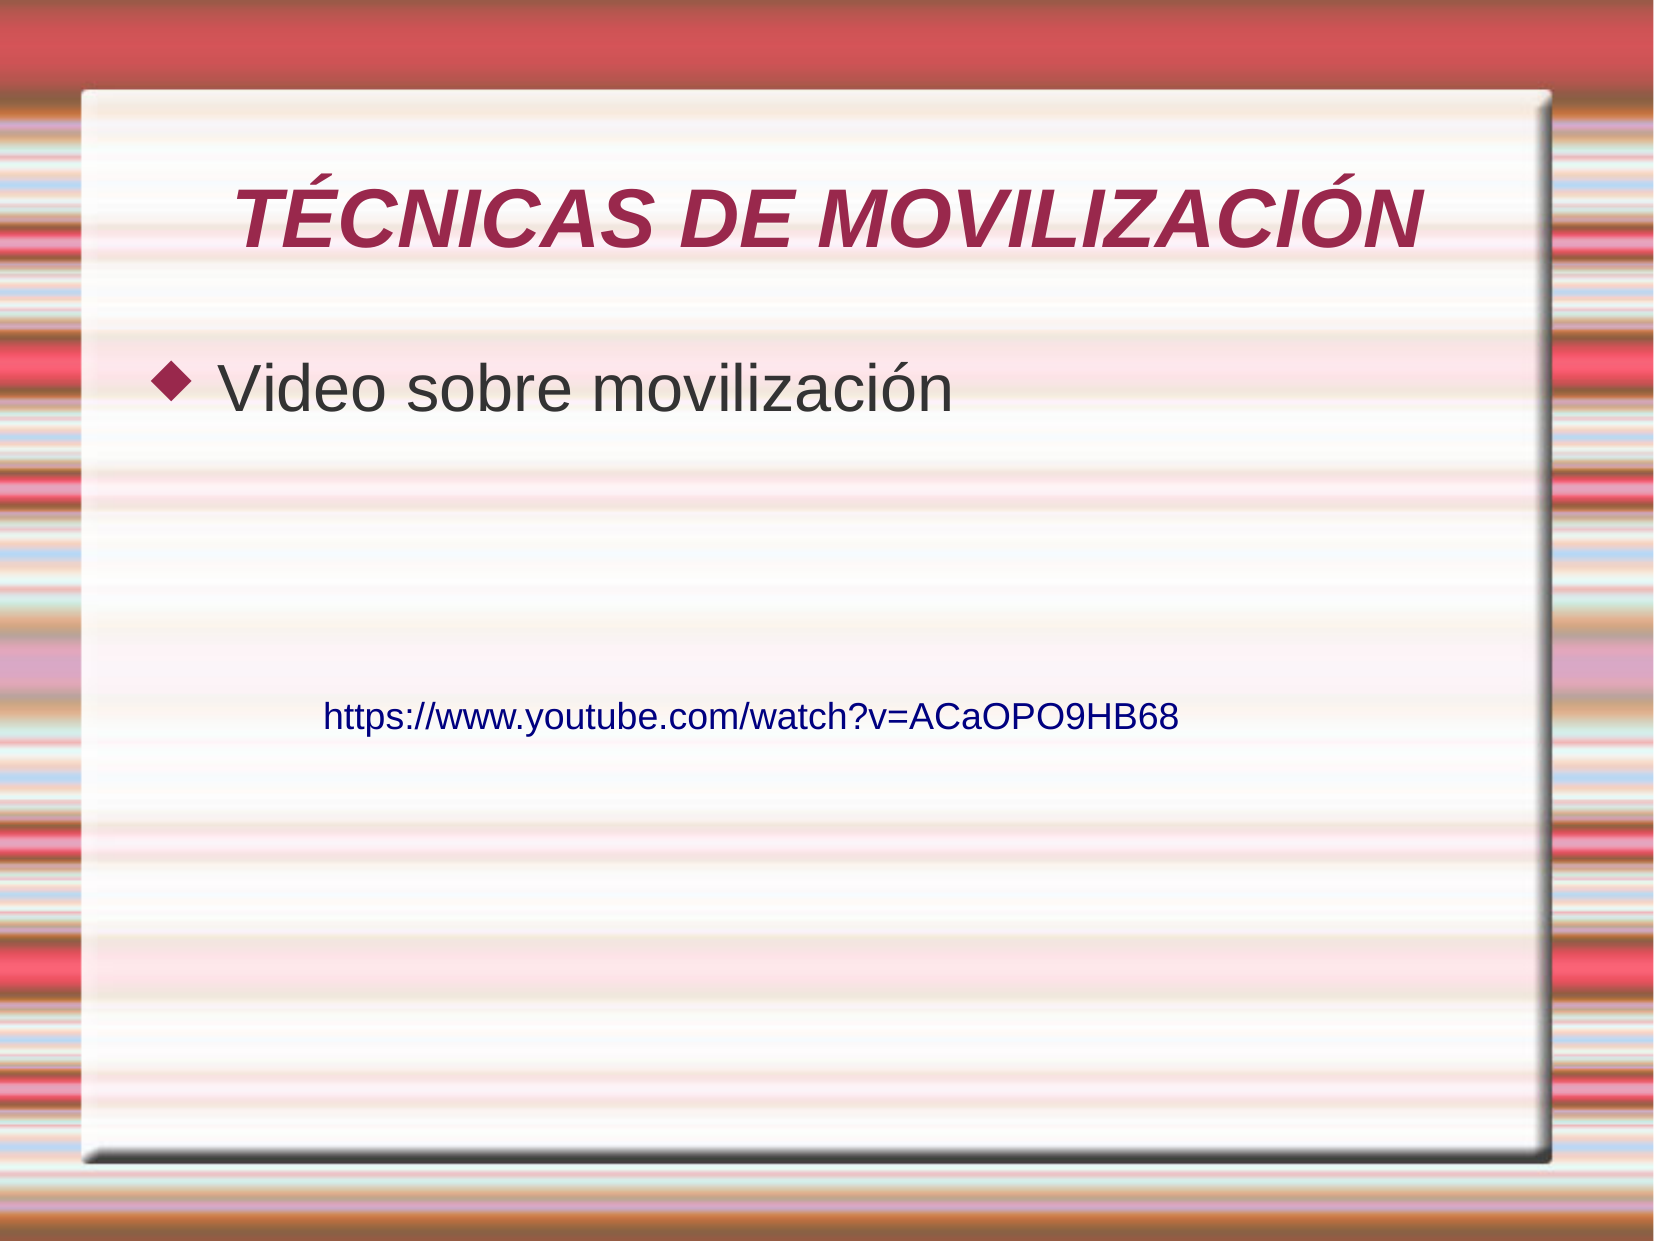

# TÉCNICAS DE MOVILIZACIÓN
Video sobre movilización
https://www.youtube.com/watch?v=ACaOPO9HB68